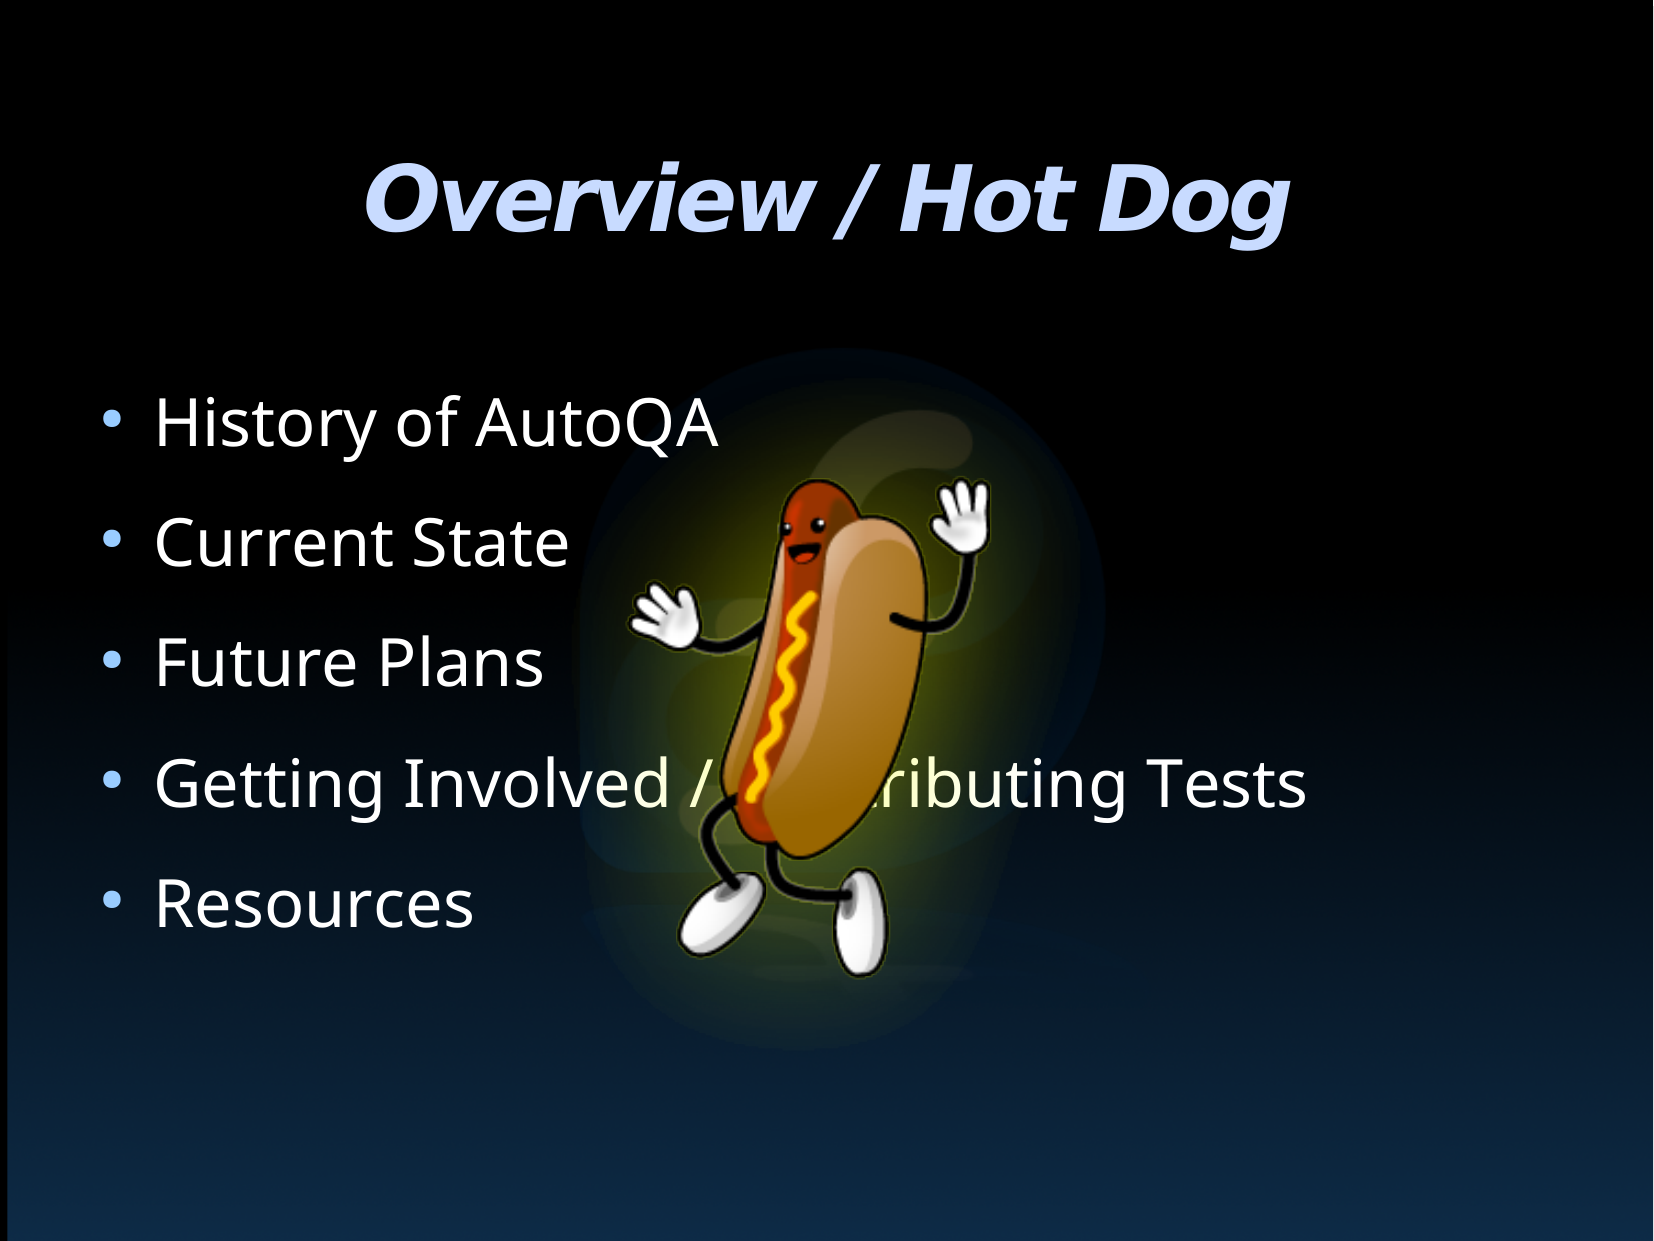

# Overview / Hot Dog
History of AutoQA
Current State
Future Plans
Getting Involved / Contributing Tests
Resources